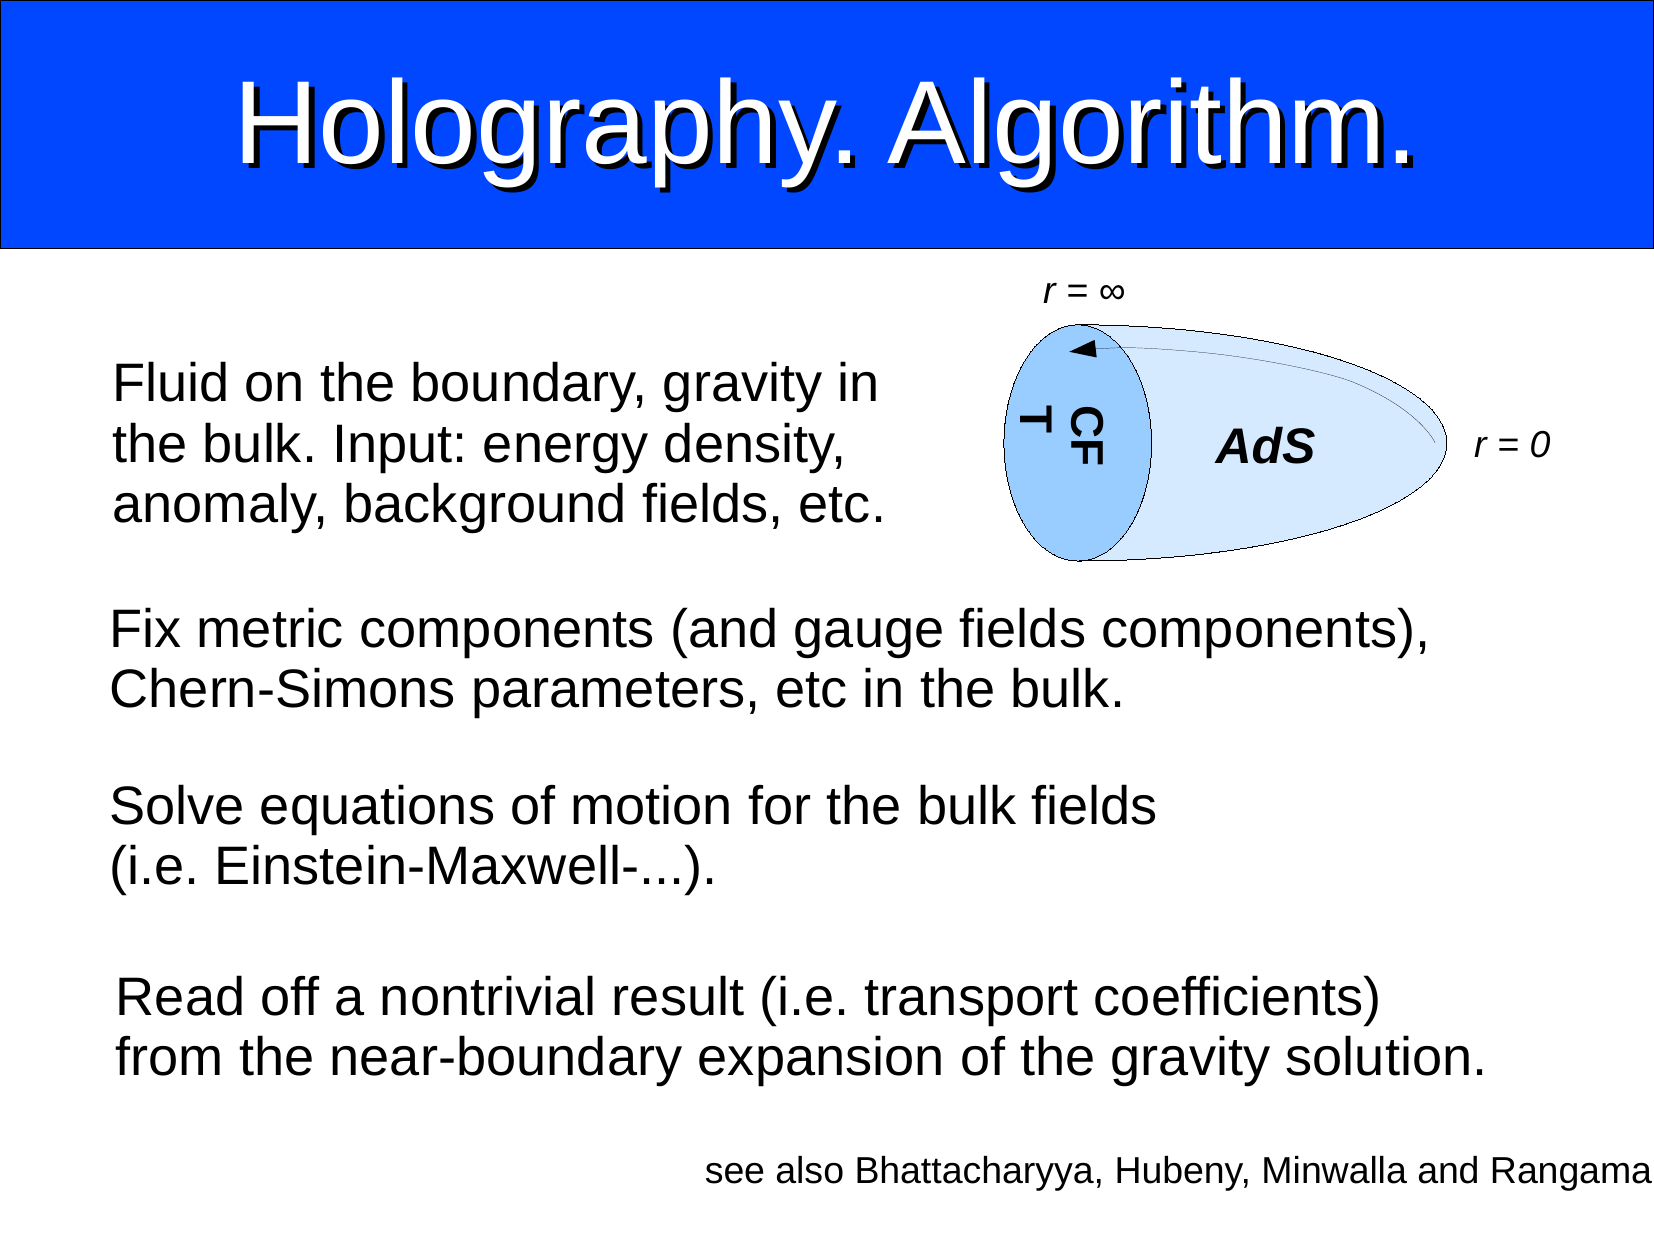

# Holography. Algorithm.
r = ∞
CFT
AdS
r = 0
Fluid on the boundary, gravity in the bulk. Input: energy density, anomaly, background fields, etc.
Fix metric components (and gauge fields components),
Chern-Simons parameters, etc in the bulk.
Solve equations of motion for the bulk fields
(i.e. Einstein-Maxwell-...).
Read off a nontrivial result (i.e. transport coefficients)
from the near-boundary expansion of the gravity solution.
see also Bhattacharyya, Hubeny, Minwalla and Rangamani (2008), Torabian and Yee (2009)